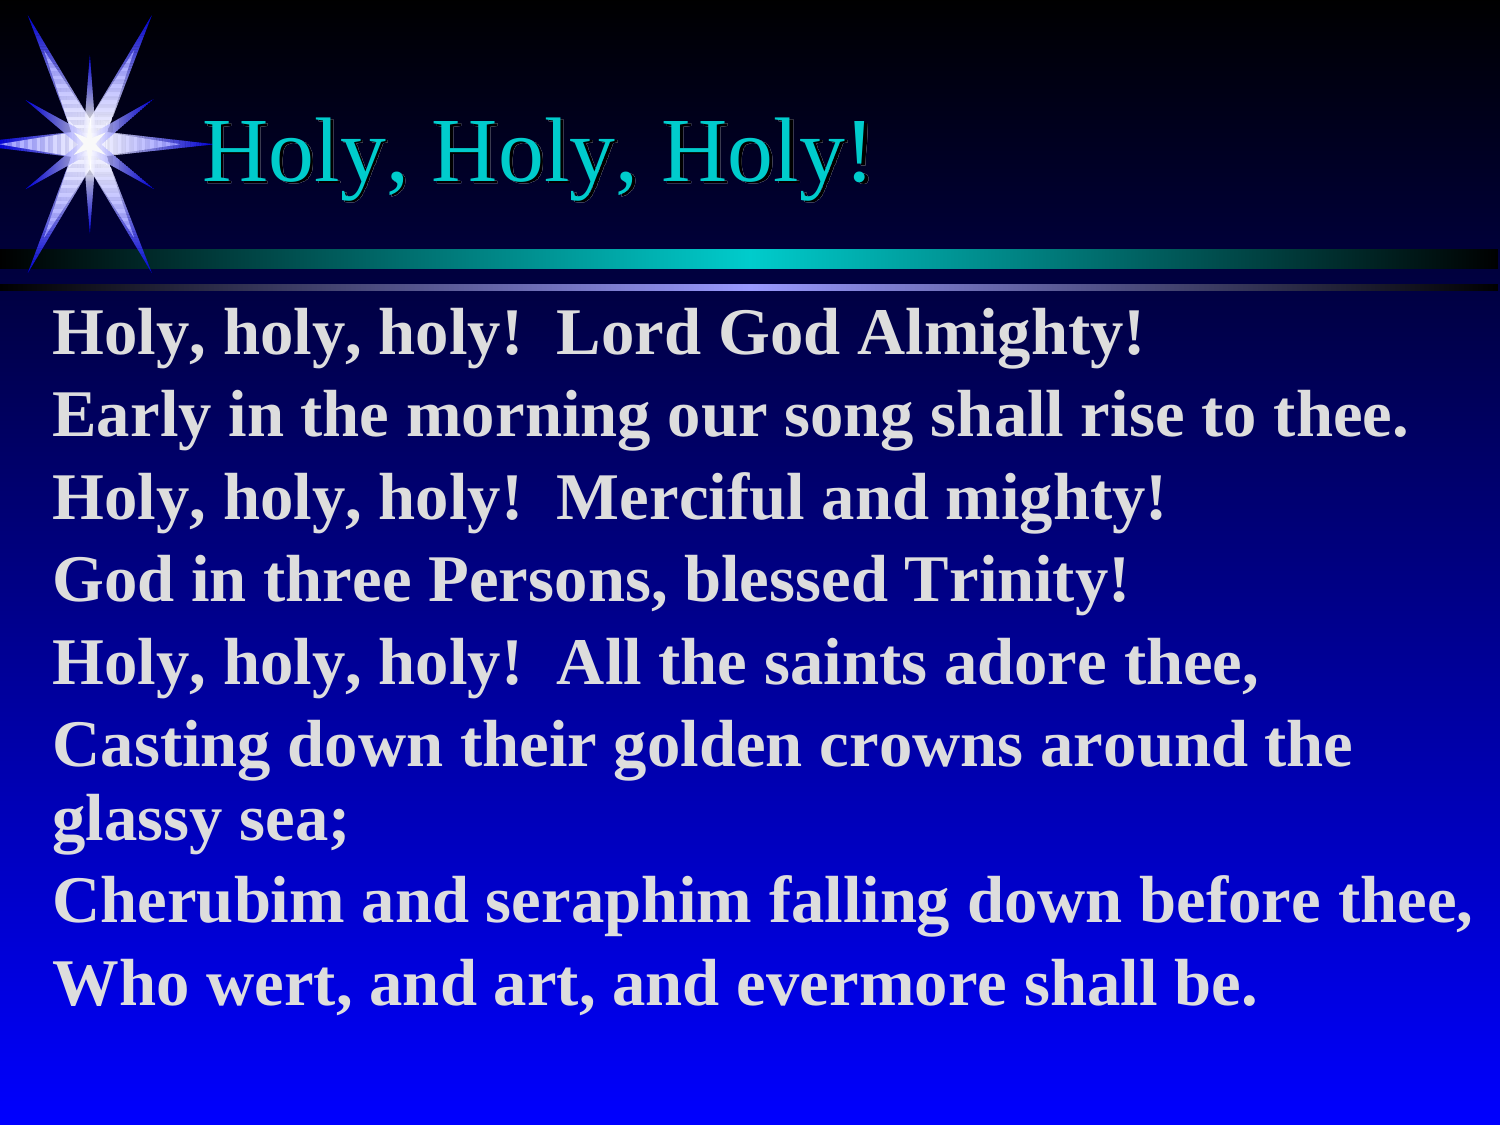

# Holy, Holy, Holy!
Holy, holy, holy! Lord God Almighty!
Early in the morning our song shall rise to thee.
Holy, holy, holy! Merciful and mighty!
God in three Persons, blessed Trinity!
Holy, holy, holy! All the saints adore thee,
Casting down their golden crowns around the 	glassy sea;
Cherubim and seraphim falling down before thee,
Who wert, and art, and evermore shall be.